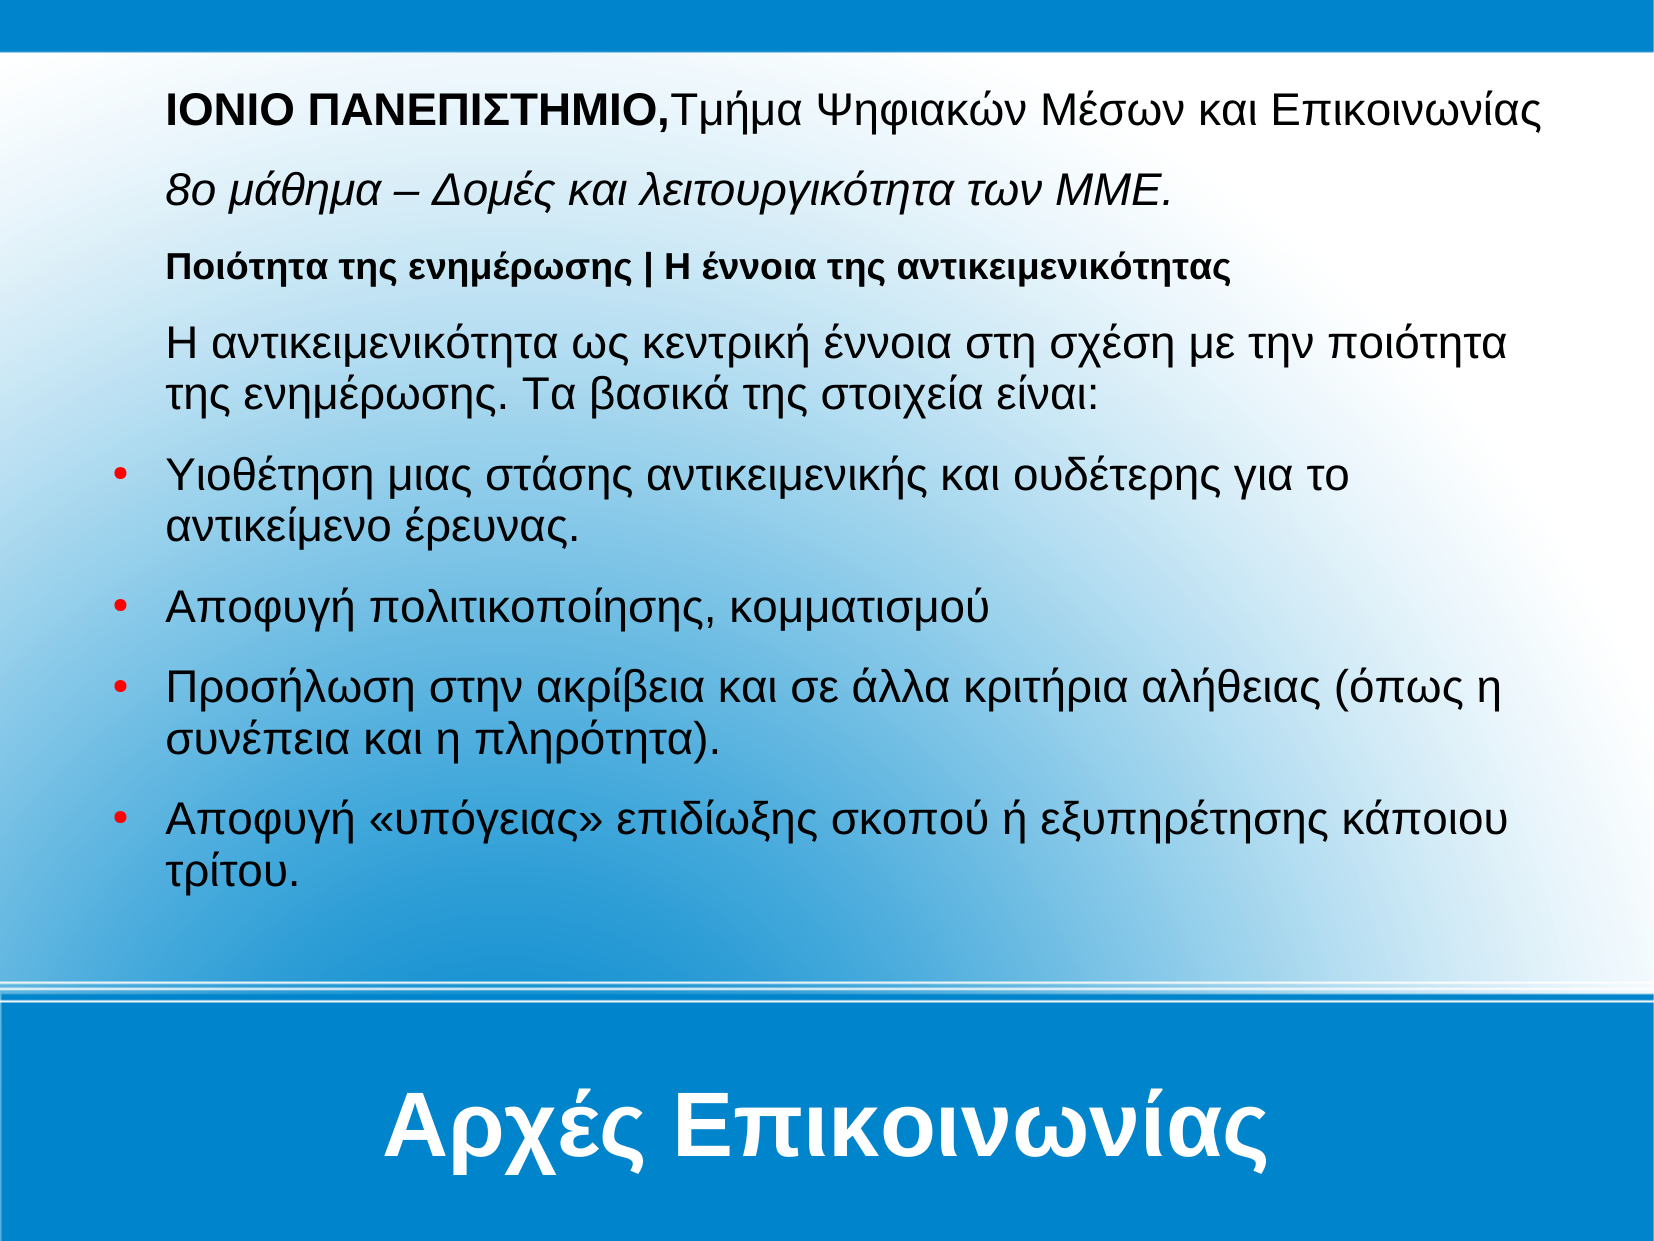

ΙΟΝΙΟ ΠΑΝΕΠΙΣΤΗΜΙΟ,Τμήμα Ψηφιακών Μέσων και Επικοινωνίας
8ο μάθημα – Δομές και λειτουργικότητα των ΜΜΕ.
Ποιότητα της ενημέρωσης | Η έννοια της αντικειμενικότητας
Η αντικειμενικότητα ως κεντρική έννοια στη σχέση με την ποιότητα της ενημέρωσης. Τα βασικά της στοιχεία είναι:
Υιοθέτηση μιας στάσης αντικειμενικής και ουδέτερης για το αντικείμενο έρευνας.
Αποφυγή πολιτικοποίησης, κομματισμού
Προσήλωση στην ακρίβεια και σε άλλα κριτήρια αλήθειας (όπως η συνέπεια και η πληρότητα).
Αποφυγή «υπόγειας» επιδίωξης σκοπού ή εξυπηρέτησης κάποιου τρίτου.
# Αρχές Επικοινωνίας